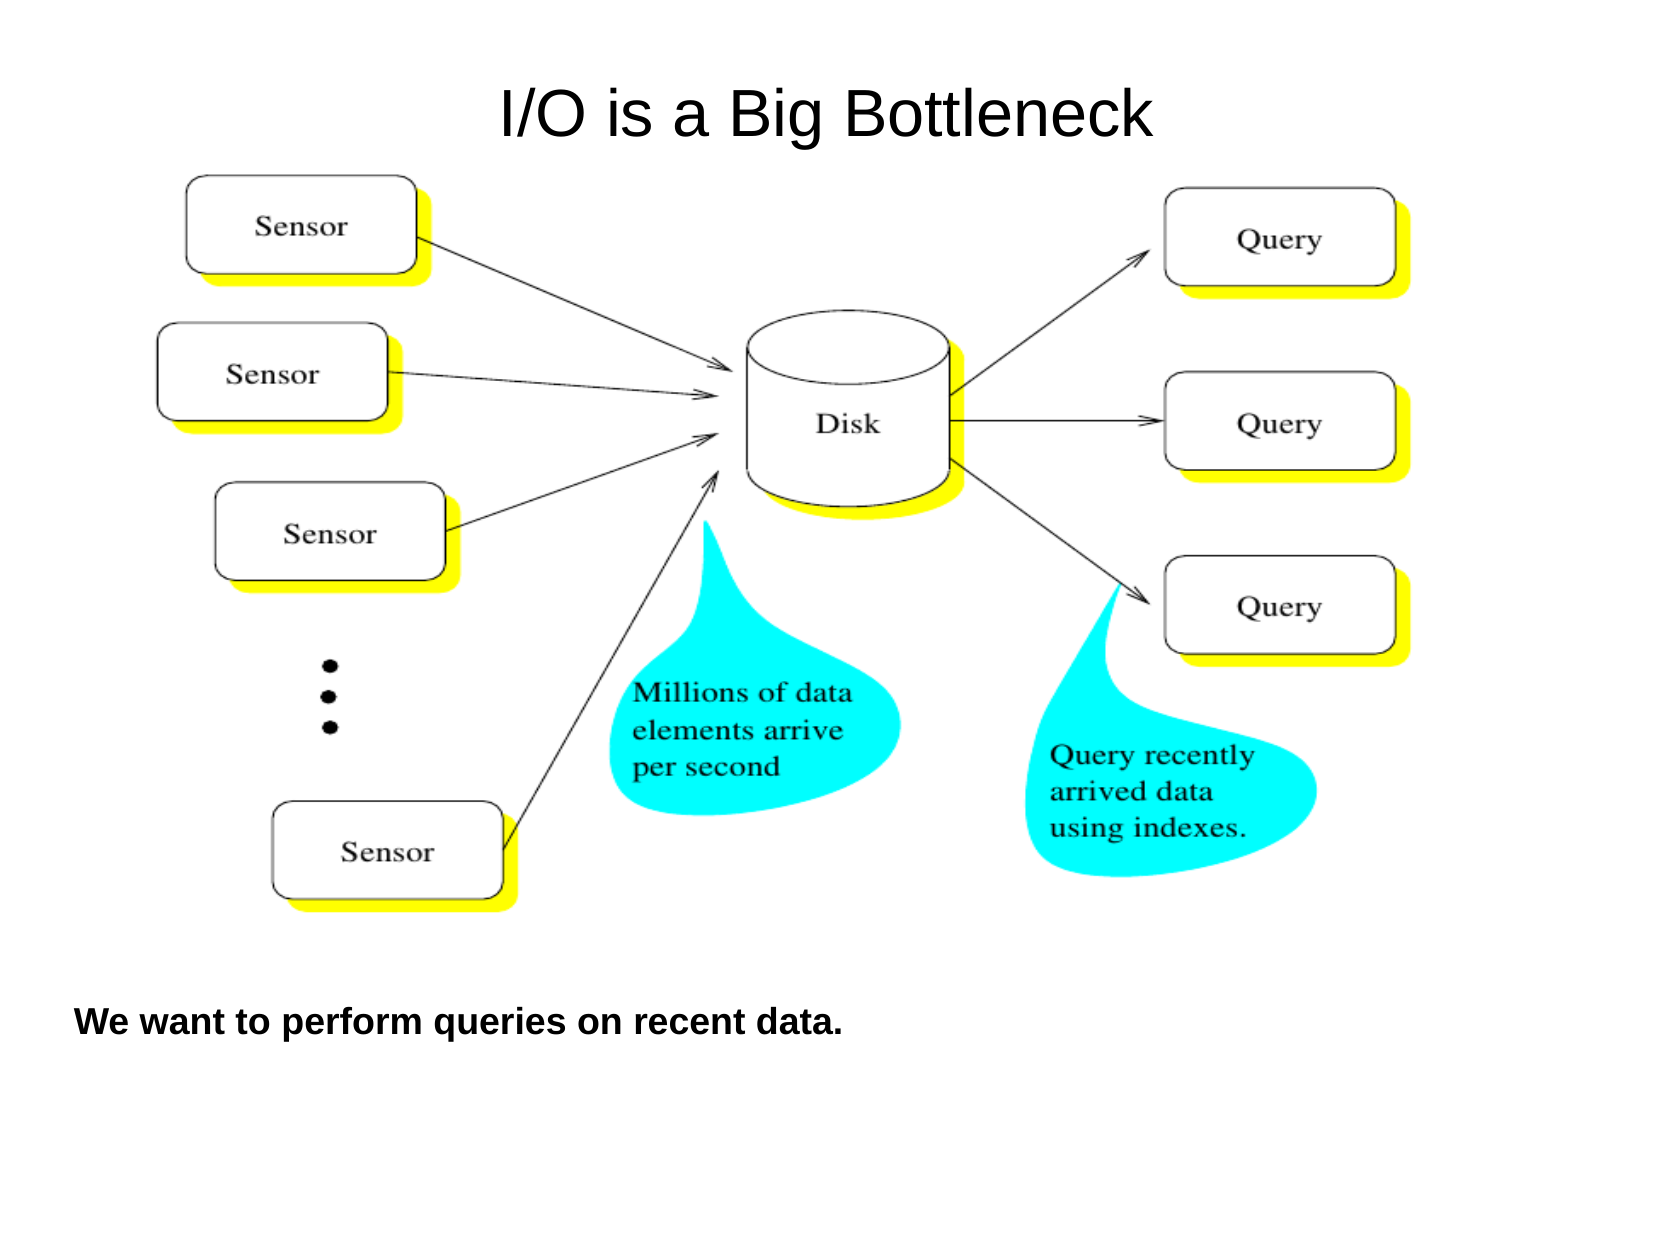

# I/O is a Big Bottleneck
We want to perform queries on recent data.